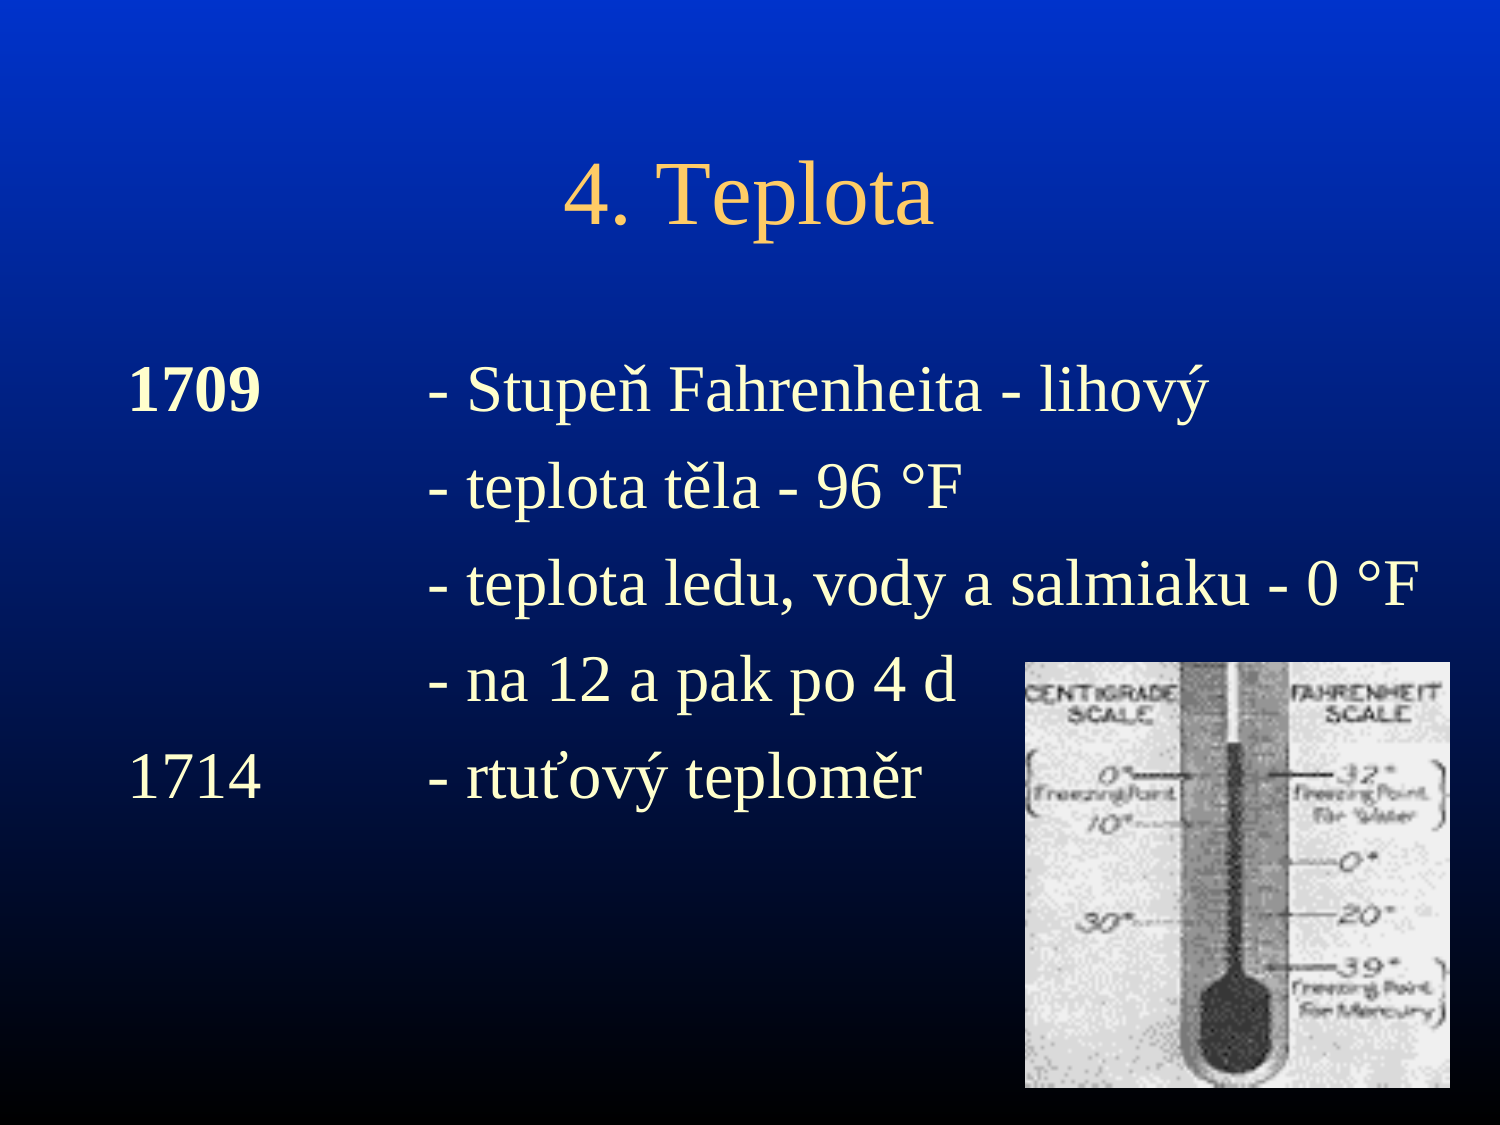

# 4. Teplota
1709 	- Stupeň Fahrenheita - lihový
			- teplota těla - 96 °F
			- teplota ledu, vody a salmiaku - 0 °F
			- na 12 a pak po 4 d
1714		- rtuťový teploměr
30